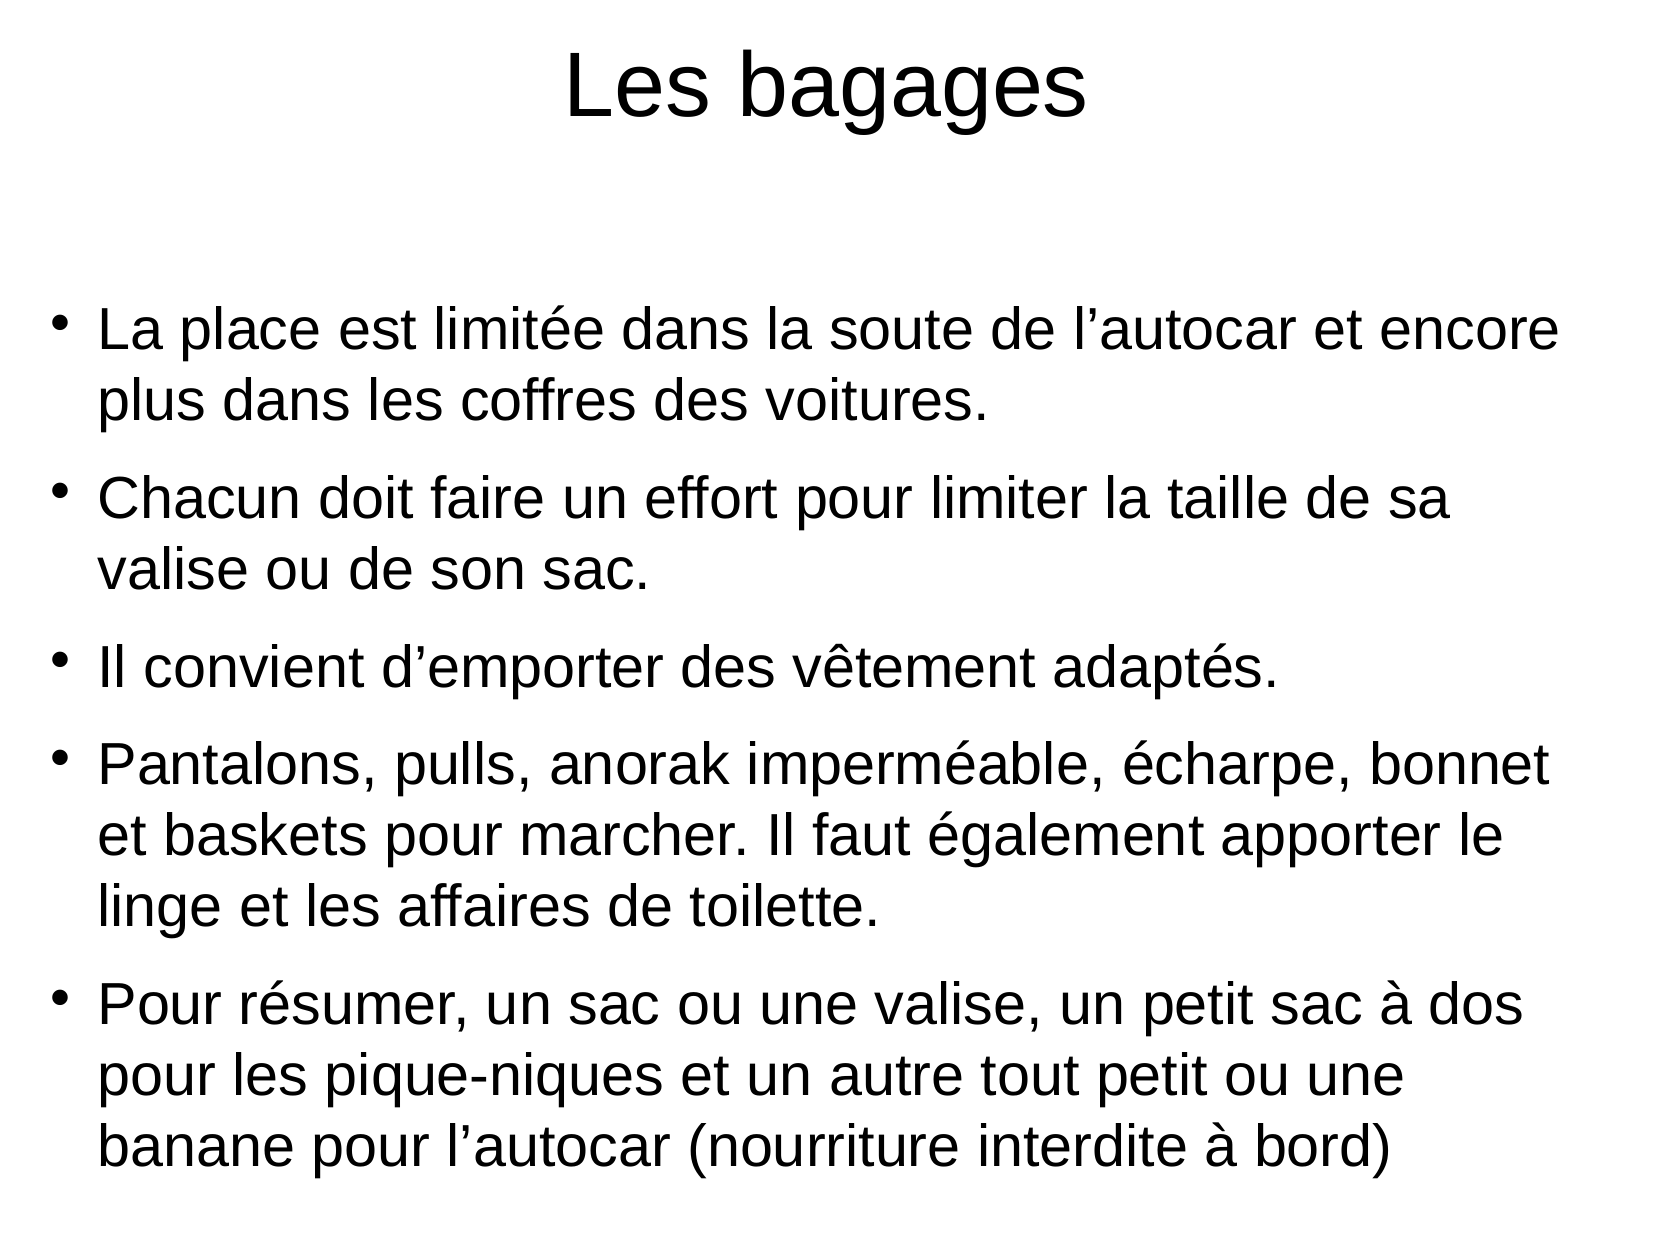

Les bagages
La place est limitée dans la soute de l’autocar et encore plus dans les coffres des voitures.
Chacun doit faire un effort pour limiter la taille de sa valise ou de son sac.
Il convient d’emporter des vêtement adaptés.
Pantalons, pulls, anorak imperméable, écharpe, bonnet et baskets pour marcher. Il faut également apporter le linge et les affaires de toilette.
Pour résumer, un sac ou une valise, un petit sac à dos pour les pique-niques et un autre tout petit ou une banane pour l’autocar (nourriture interdite à bord)